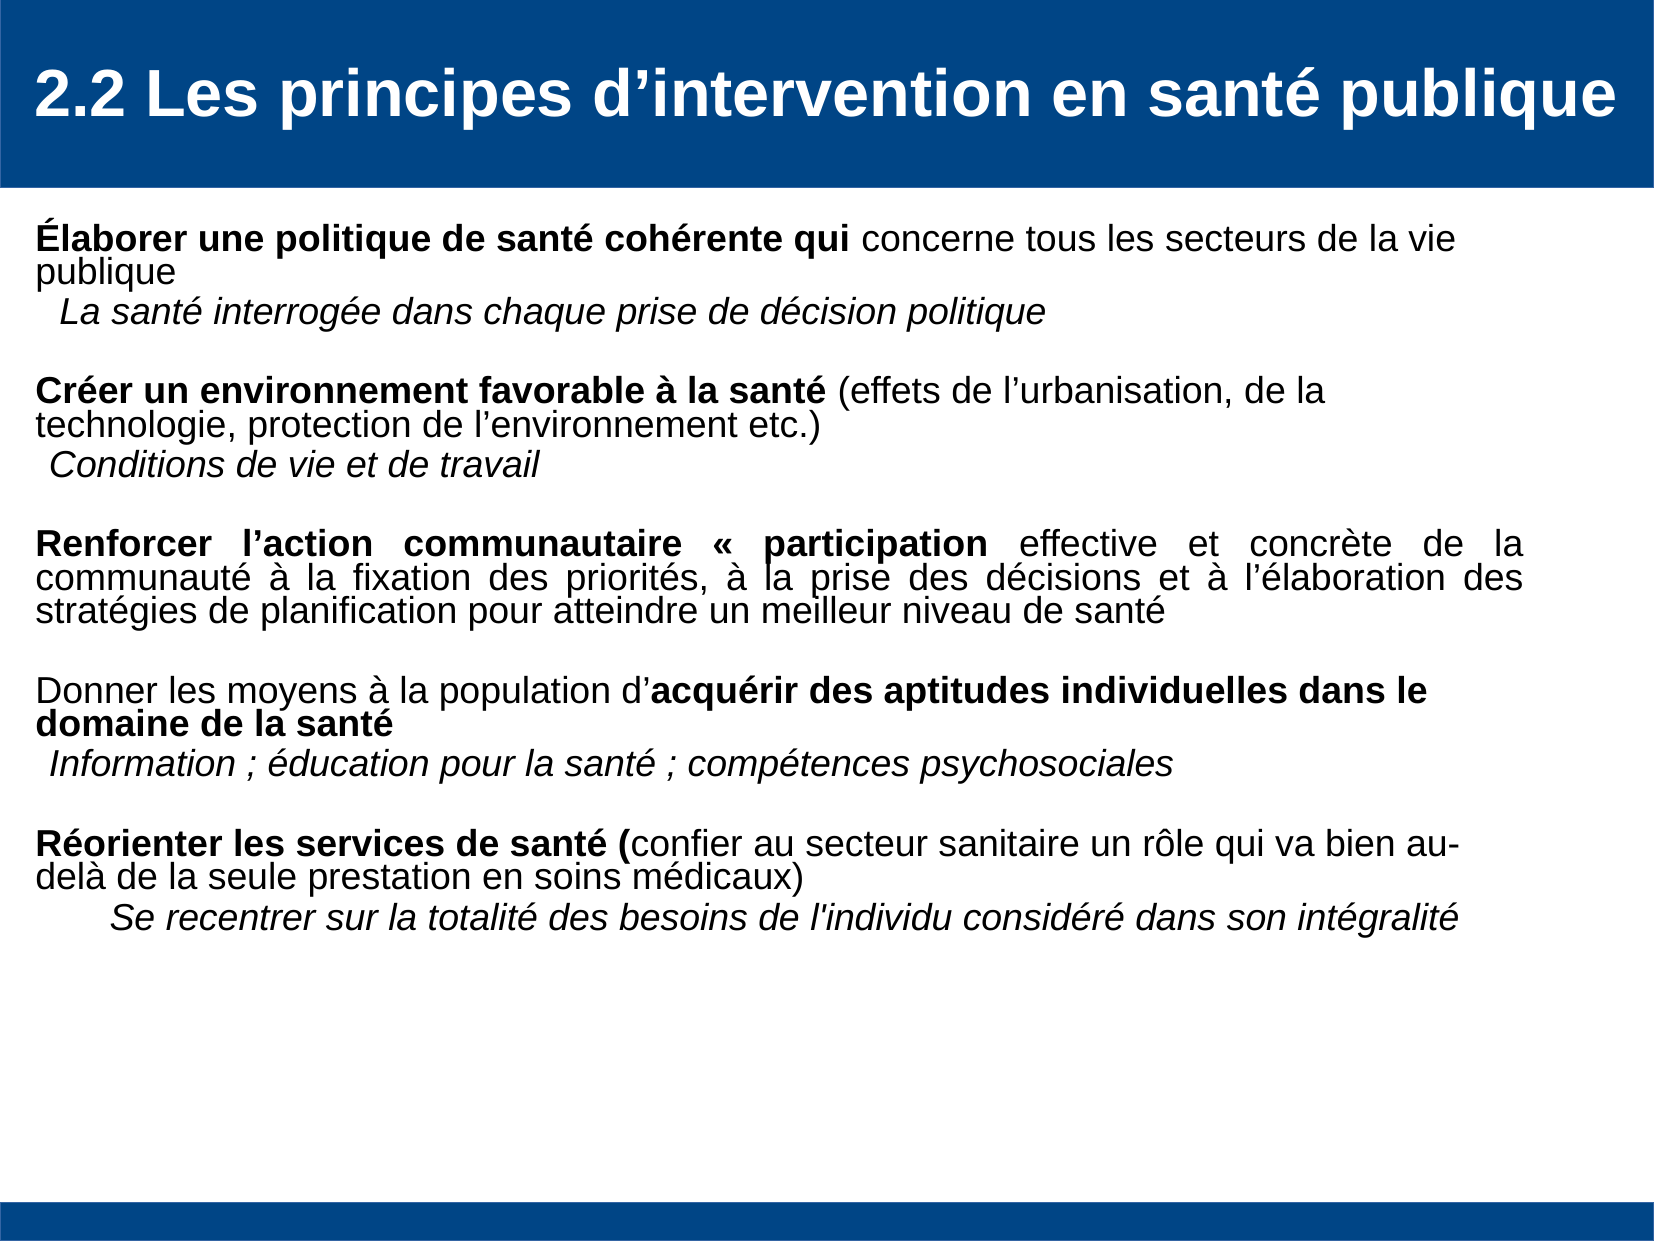

# 2.2 Les principes d’intervention en santé publique
Élaborer une politique de santé cohérente qui concerne tous les secteurs de la vie publique
 La santé interrogée dans chaque prise de décision politique
Créer un environnement favorable à la santé (effets de l’urbanisation, de la technologie, protection de l’environnement etc.)
Conditions de vie et de travail
Renforcer l’action communautaire « participation effective et concrète de la communauté à la fixation des priorités, à la prise des décisions et à l’élaboration des stratégies de planification pour atteindre un meilleur niveau de santé
Donner les moyens à la population d’acquérir des aptitudes individuelles dans le domaine de la santé
Information ; éducation pour la santé ; compétences psychosociales
Réorienter les services de santé (confier au secteur sanitaire un rôle qui va bien au-delà de la seule prestation en soins médicaux)
 Se recentrer sur la totalité des besoins de l'individu considéré dans son intégralité